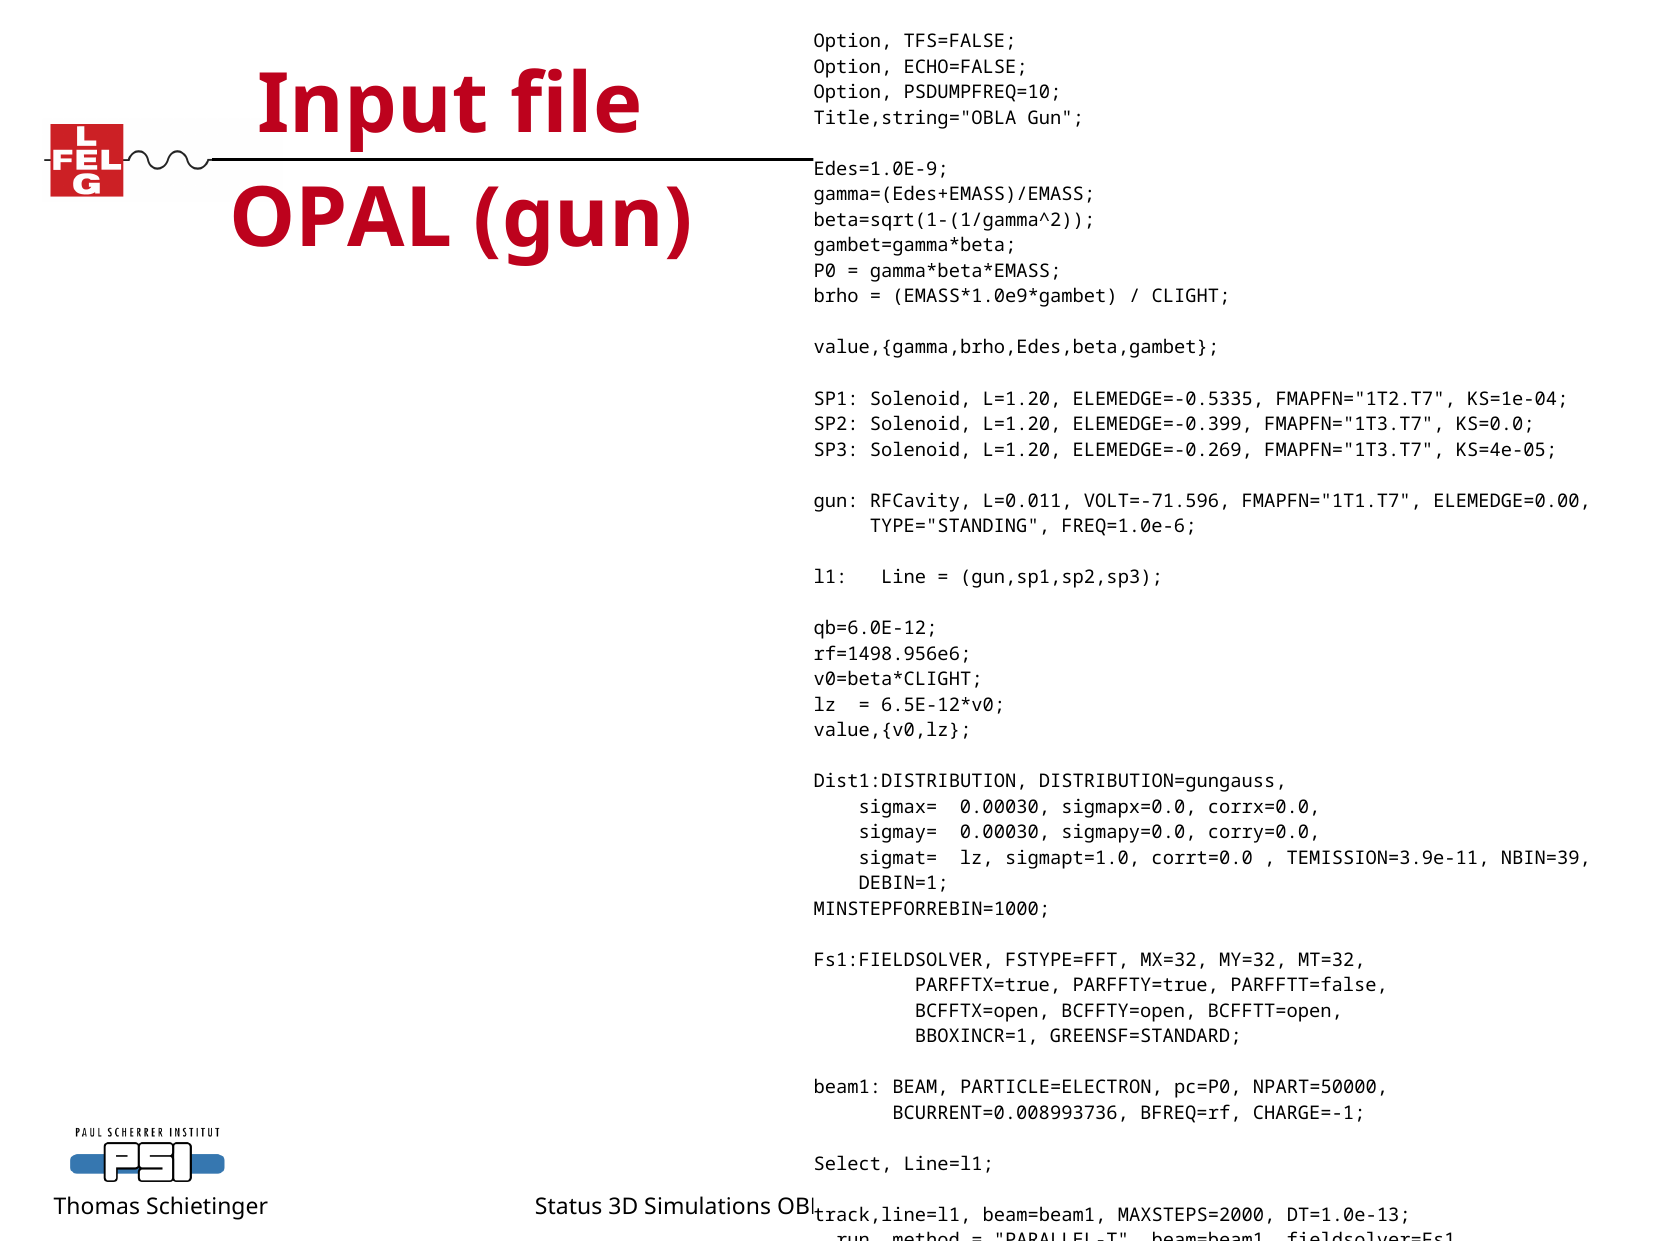

Option, TFS=FALSE;
Option, ECHO=FALSE;
Option, PSDUMPFREQ=10;
Title,string="OBLA Gun";
Edes=1.0E-9;
gamma=(Edes+EMASS)/EMASS;
beta=sqrt(1-(1/gamma^2));
gambet=gamma*beta;
P0 = gamma*beta*EMASS;
brho = (EMASS*1.0e9*gambet) / CLIGHT;
value,{gamma,brho,Edes,beta,gambet};
SP1: Solenoid, L=1.20, ELEMEDGE=-0.5335, FMAPFN="1T2.T7", KS=1e-04;
SP2: Solenoid, L=1.20, ELEMEDGE=-0.399, FMAPFN="1T3.T7", KS=0.0;
SP3: Solenoid, L=1.20, ELEMEDGE=-0.269, FMAPFN="1T3.T7", KS=4e-05;
gun: RFCavity, L=0.011, VOLT=-71.596, FMAPFN="1T1.T7", ELEMEDGE=0.00,
 TYPE="STANDING", FREQ=1.0e-6;
l1: Line = (gun,sp1,sp2,sp3);
qb=6.0E-12;
rf=1498.956e6;
v0=beta*CLIGHT;
lz = 6.5E-12*v0;
value,{v0,lz};
Dist1:DISTRIBUTION, DISTRIBUTION=gungauss,
 sigmax= 0.00030, sigmapx=0.0, corrx=0.0,
 sigmay= 0.00030, sigmapy=0.0, corry=0.0,
 sigmat= lz, sigmapt=1.0, corrt=0.0 , TEMISSION=3.9e-11, NBIN=39,
 DEBIN=1;
MINSTEPFORREBIN=1000;
Fs1:FIELDSOLVER, FSTYPE=FFT, MX=32, MY=32, MT=32,
 PARFFTX=true, PARFFTY=true, PARFFTT=false,
 BCFFTX=open, BCFFTY=open, BCFFTT=open,
 BBOXINCR=1, GREENSF=STANDARD;
beam1: BEAM, PARTICLE=ELECTRON, pc=P0, NPART=50000,
 BCURRENT=0.008993736, BFREQ=rf, CHARGE=-1;
Select, Line=l1;
track,line=l1, beam=beam1, MAXSTEPS=2000, DT=1.0e-13;
 run, method = "PARALLEL-T", beam=beam1, fieldsolver=Fs1,
 distribution=Dist1;
endtrack;
Stop;
Quit;
# Input file OPAL (gun)